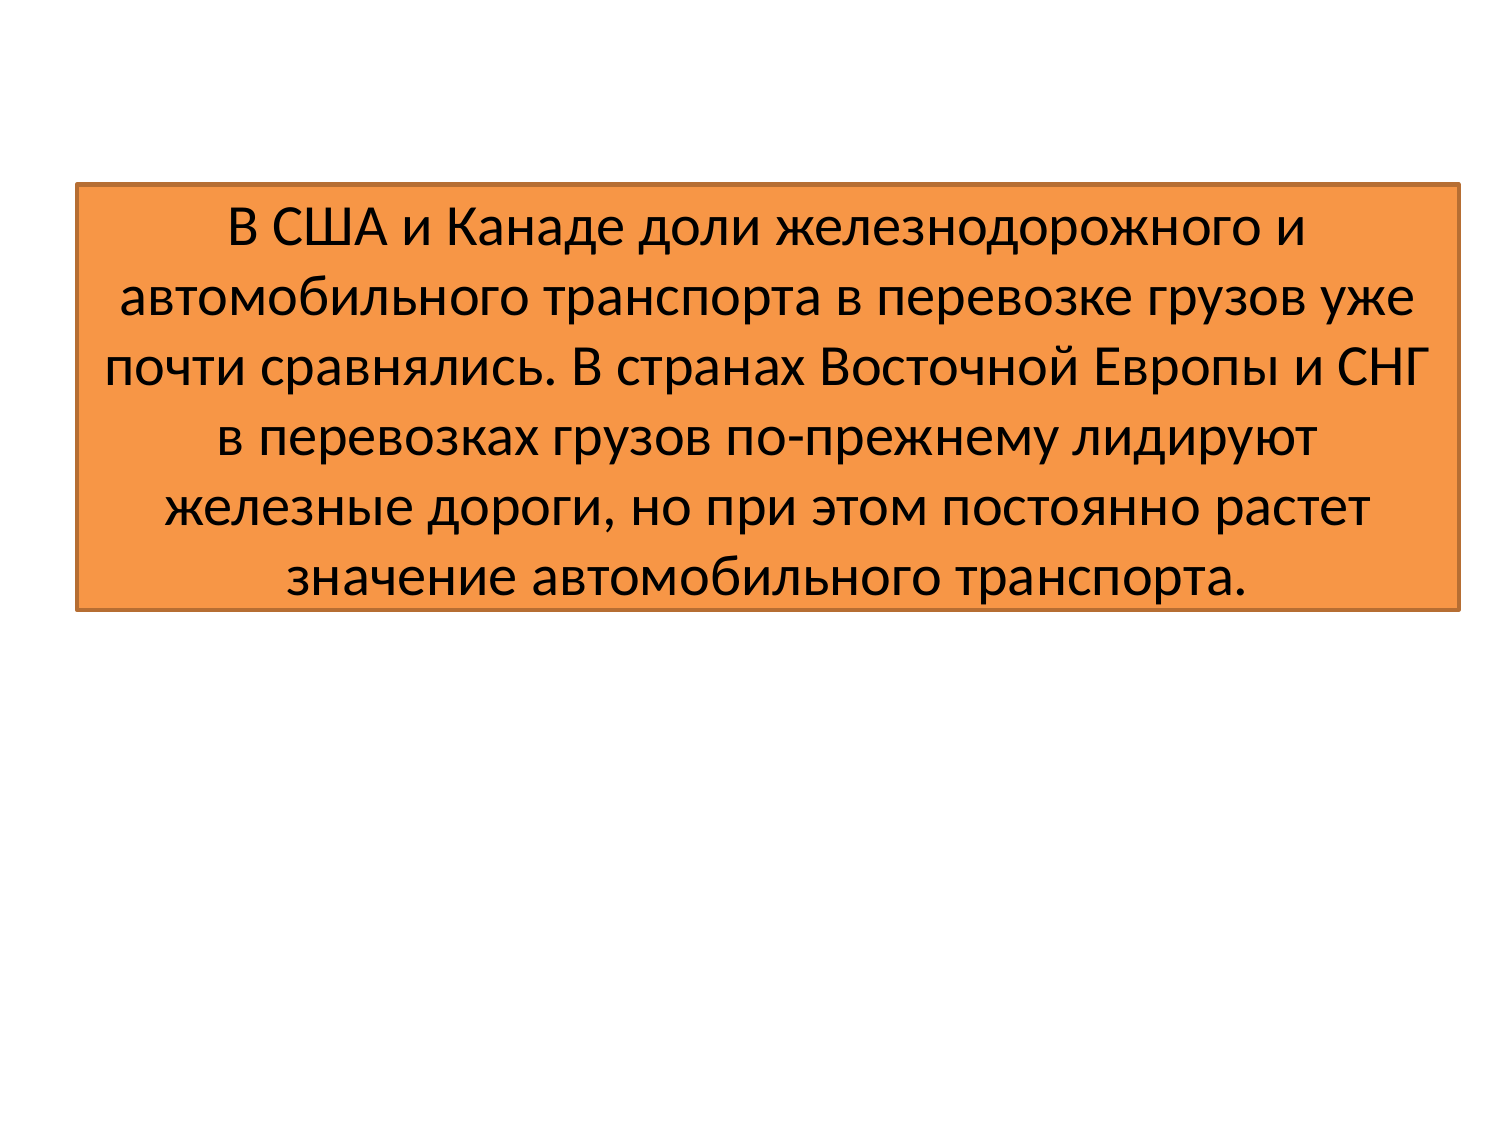

В США и Канаде доли железнодорожного и автомобильного транспорта в перевозке грузов уже почти сравнялись. В странах Восточной Европы и СНГ в перевозках грузов по-прежнему лидируют железные дороги, но при этом постоянно растет значение автомобильного транспорта.